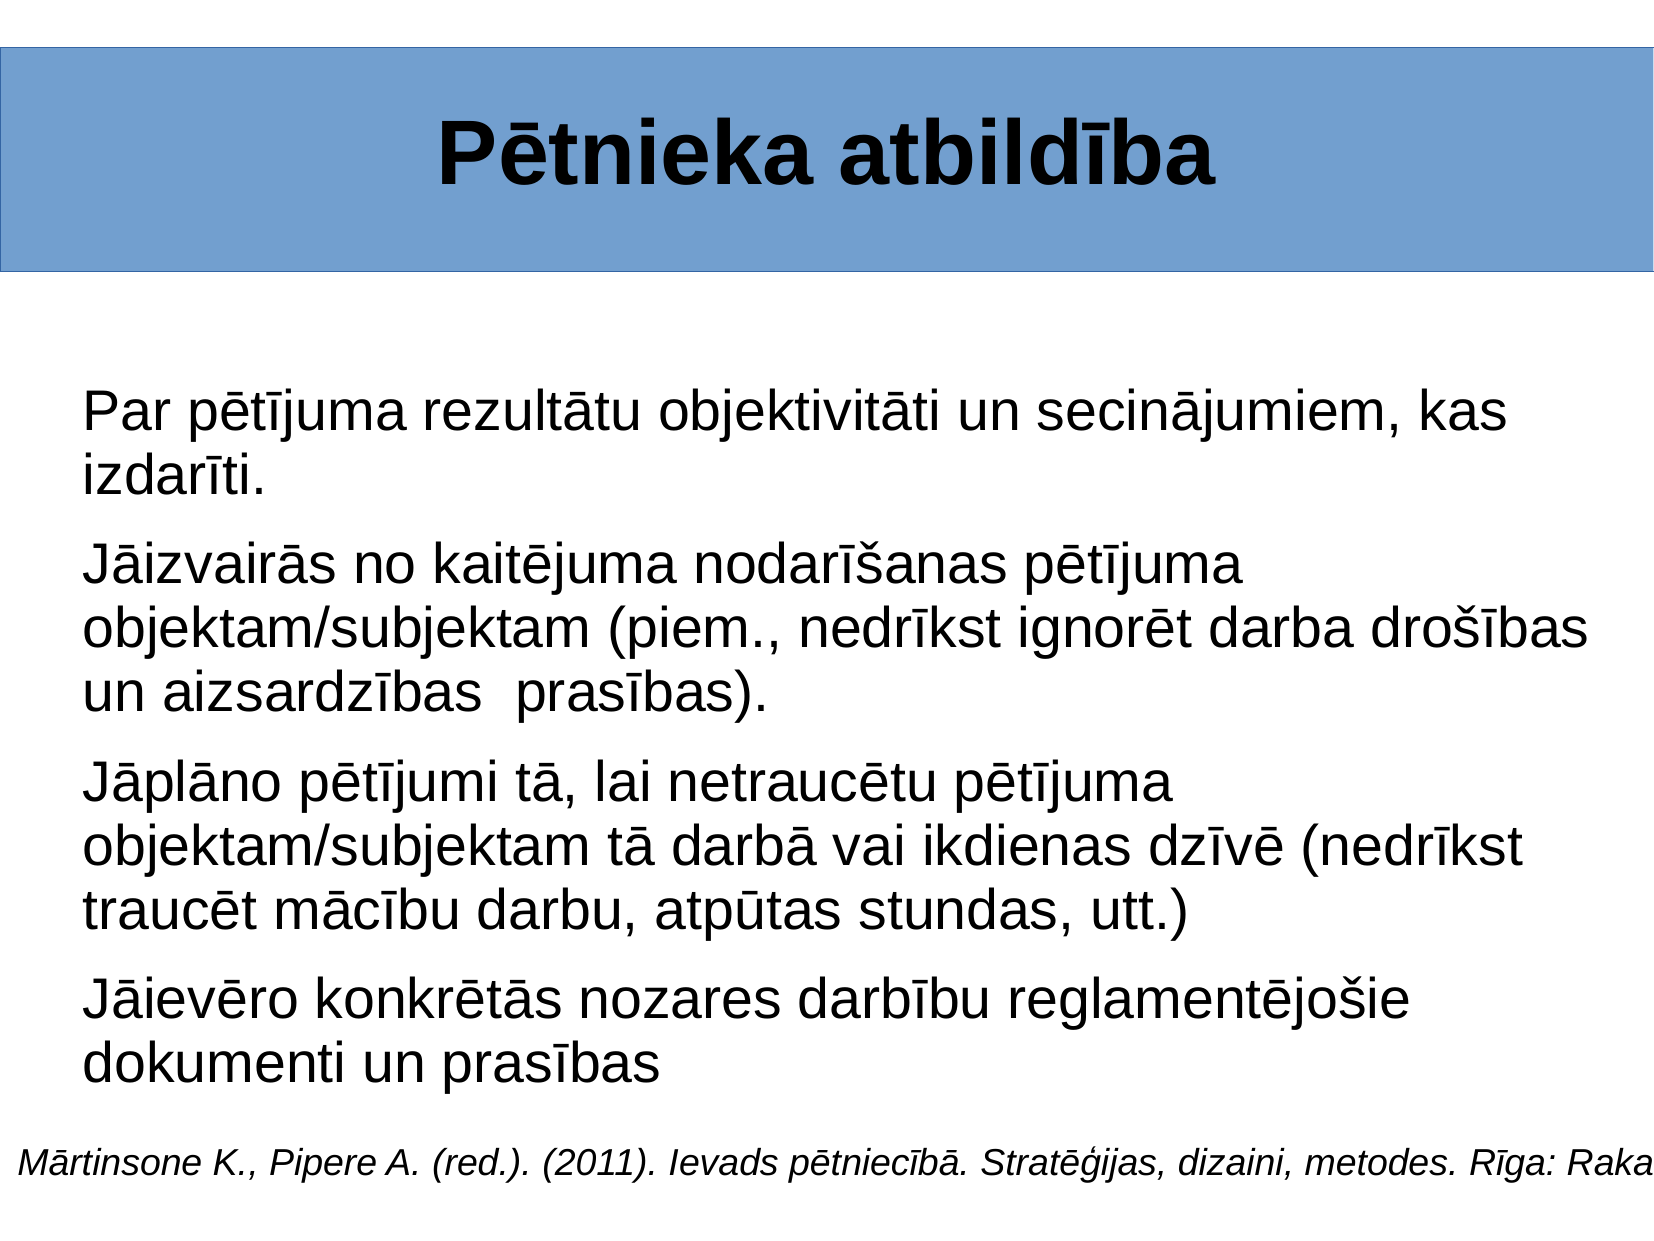

# Pētnieka atbildība
Par pētījuma rezultātu objektivitāti un secinājumiem, kas izdarīti.
Jāizvairās no kaitējuma nodarīšanas pētījuma objektam/subjektam (piem., nedrīkst ignorēt darba drošības un aizsardzības prasības).
Jāplāno pētījumi tā, lai netraucētu pētījuma objektam/subjektam tā darbā vai ikdienas dzīvē (nedrīkst traucēt mācību darbu, atpūtas stundas, utt.)
Jāievēro konkrētās nozares darbību reglamentējošie dokumenti un prasības
Mārtinsone K., Pipere A. (red.). (2011). Ievads pētniecībā. Stratēģijas, dizaini, metodes. Rīga: Raka